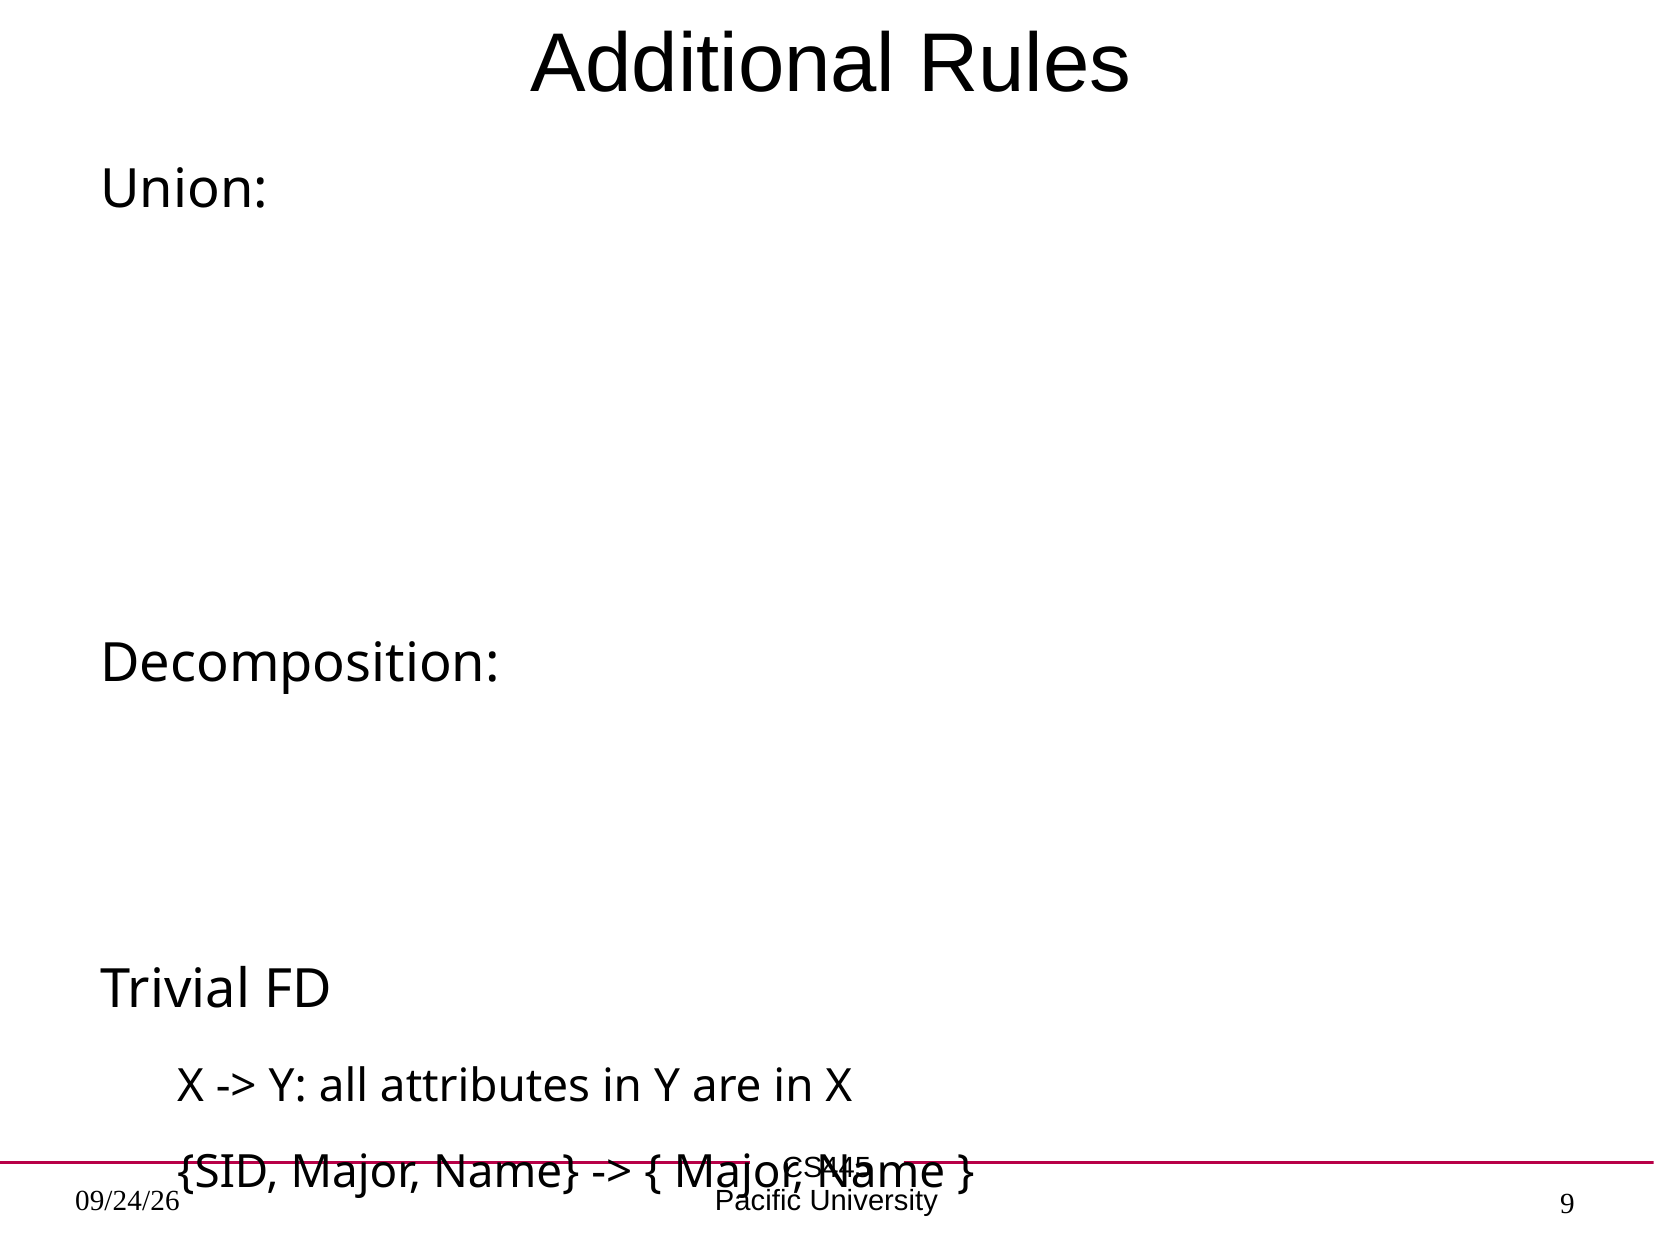

# Additional Rules
Union:
Decomposition:
Trivial FD
X -> Y: all attributes in Y are in X
{SID, Major, Name} -> { Major, Name }